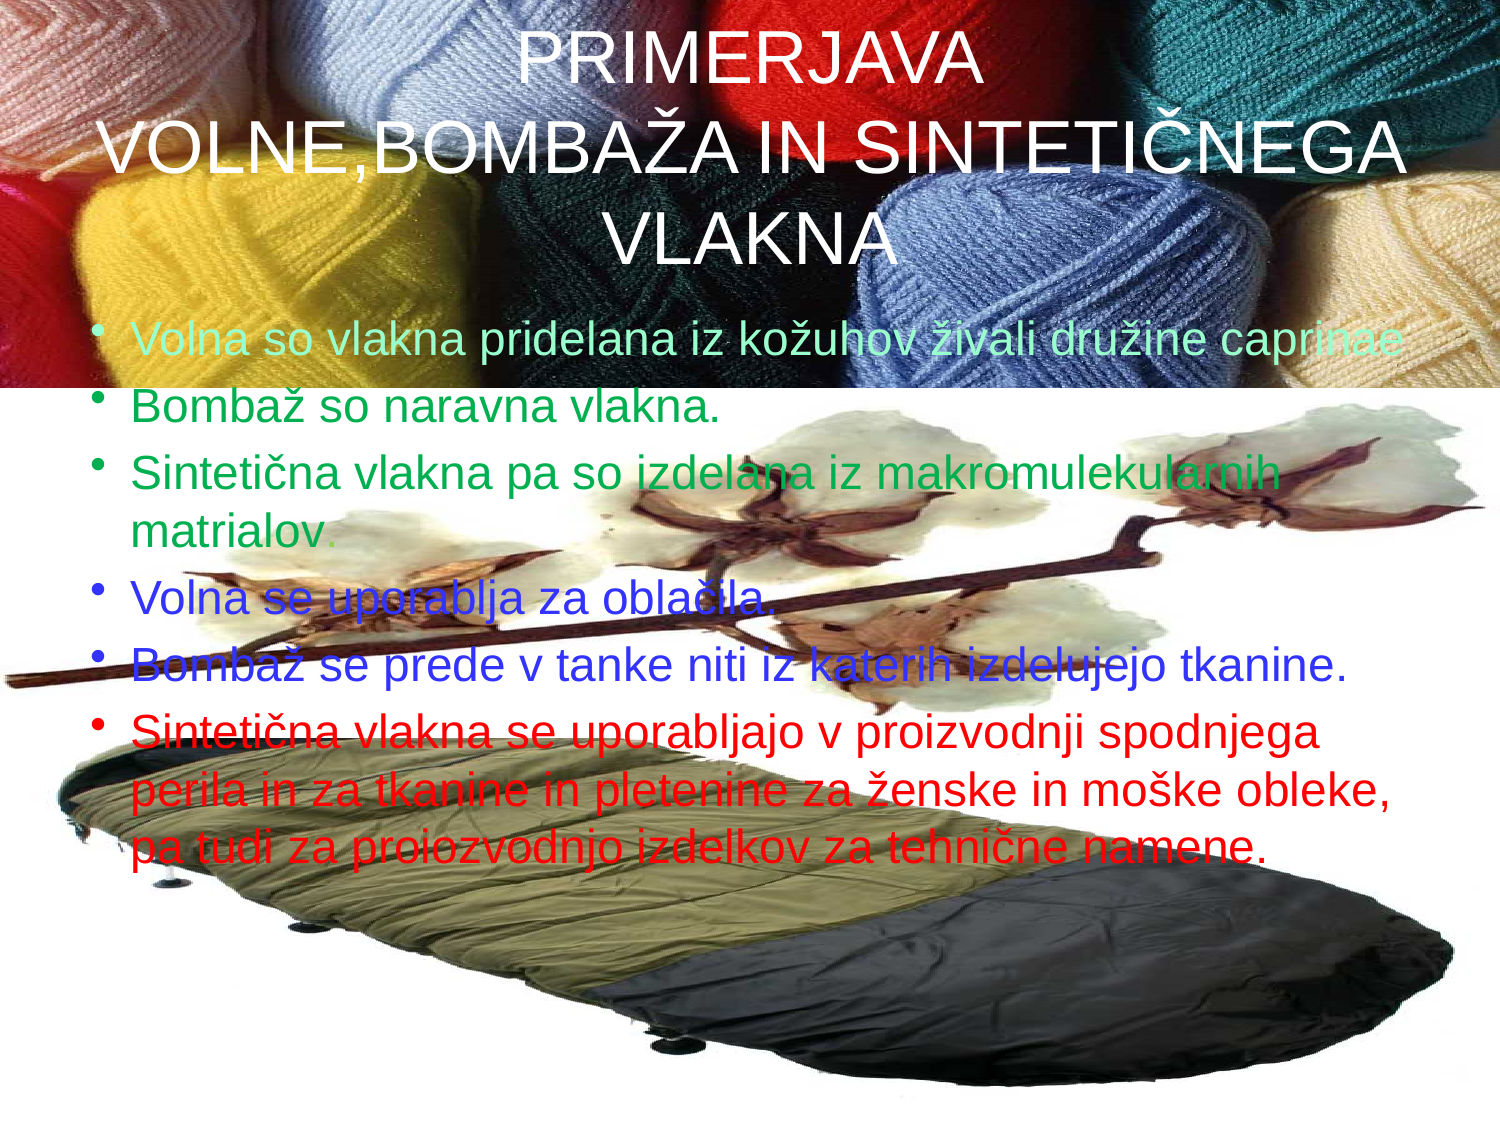

# PRIMERJAVA VOLNE,BOMBAŽA IN SINTETIČNEGA VLAKNA
Volna so vlakna pridelana iz kožuhov živali družine caprinae
Bombaž so naravna vlakna.
Sintetična vlakna pa so izdelana iz makromulekularnih matrialov.
Volna se uporablja za oblačila.
Bombaž se prede v tanke niti iz katerih izdelujejo tkanine.
Sintetična vlakna se uporabljajo v proizvodnji spodnjega perila in za tkanine in pletenine za ženske in moške obleke, pa tudi za proiozvodnjo izdelkov za tehnične namene.